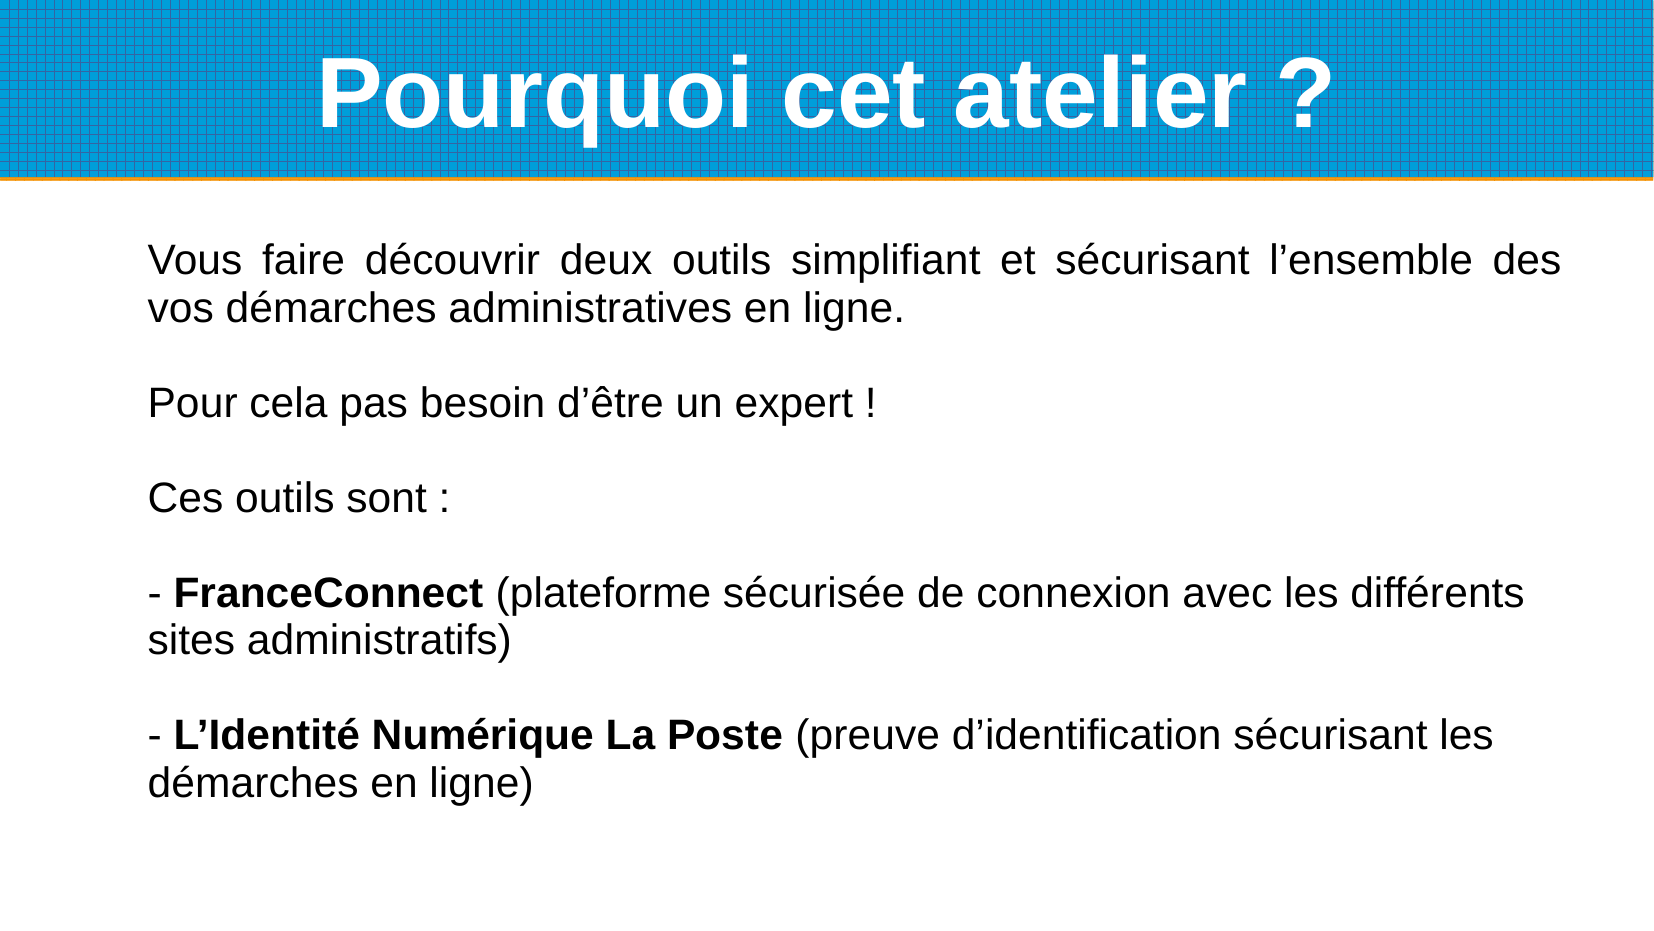

# Pourquoi cet atelier ?
Vous faire découvrir deux outils simplifiant et sécurisant l’ensemble des vos démarches administratives en ligne.
Pour cela pas besoin d’être un expert !
Ces outils sont :
- FranceConnect (plateforme sécurisée de connexion avec les différents sites administratifs)
- L’Identité Numérique La Poste (preuve d’identification sécurisant les démarches en ligne)